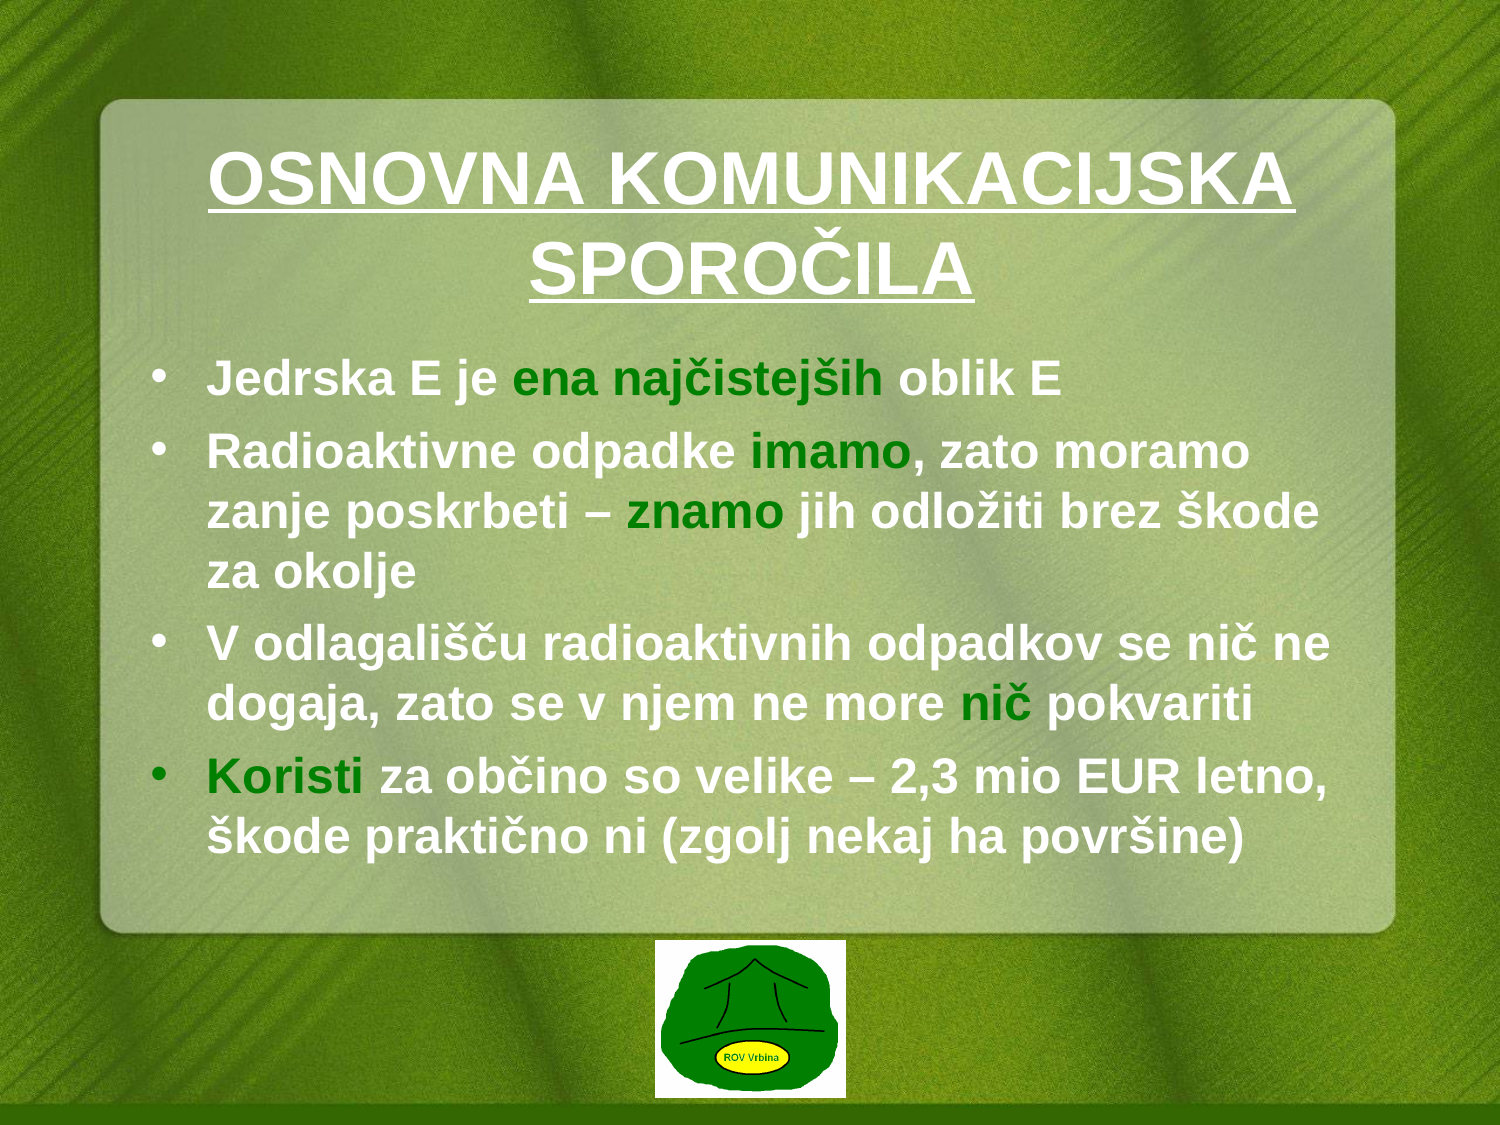

#
OSNOVNA KOMUNIKACIJSKA SPOROČILA
Jedrska E je ena najčistejših oblik E
Radioaktivne odpadke imamo, zato moramo zanje poskrbeti – znamo jih odložiti brez škode za okolje
V odlagališču radioaktivnih odpadkov se nič ne dogaja, zato se v njem ne more nič pokvariti
Koristi za občino so velike – 2,3 mio EUR letno, škode praktično ni (zgolj nekaj ha površine)